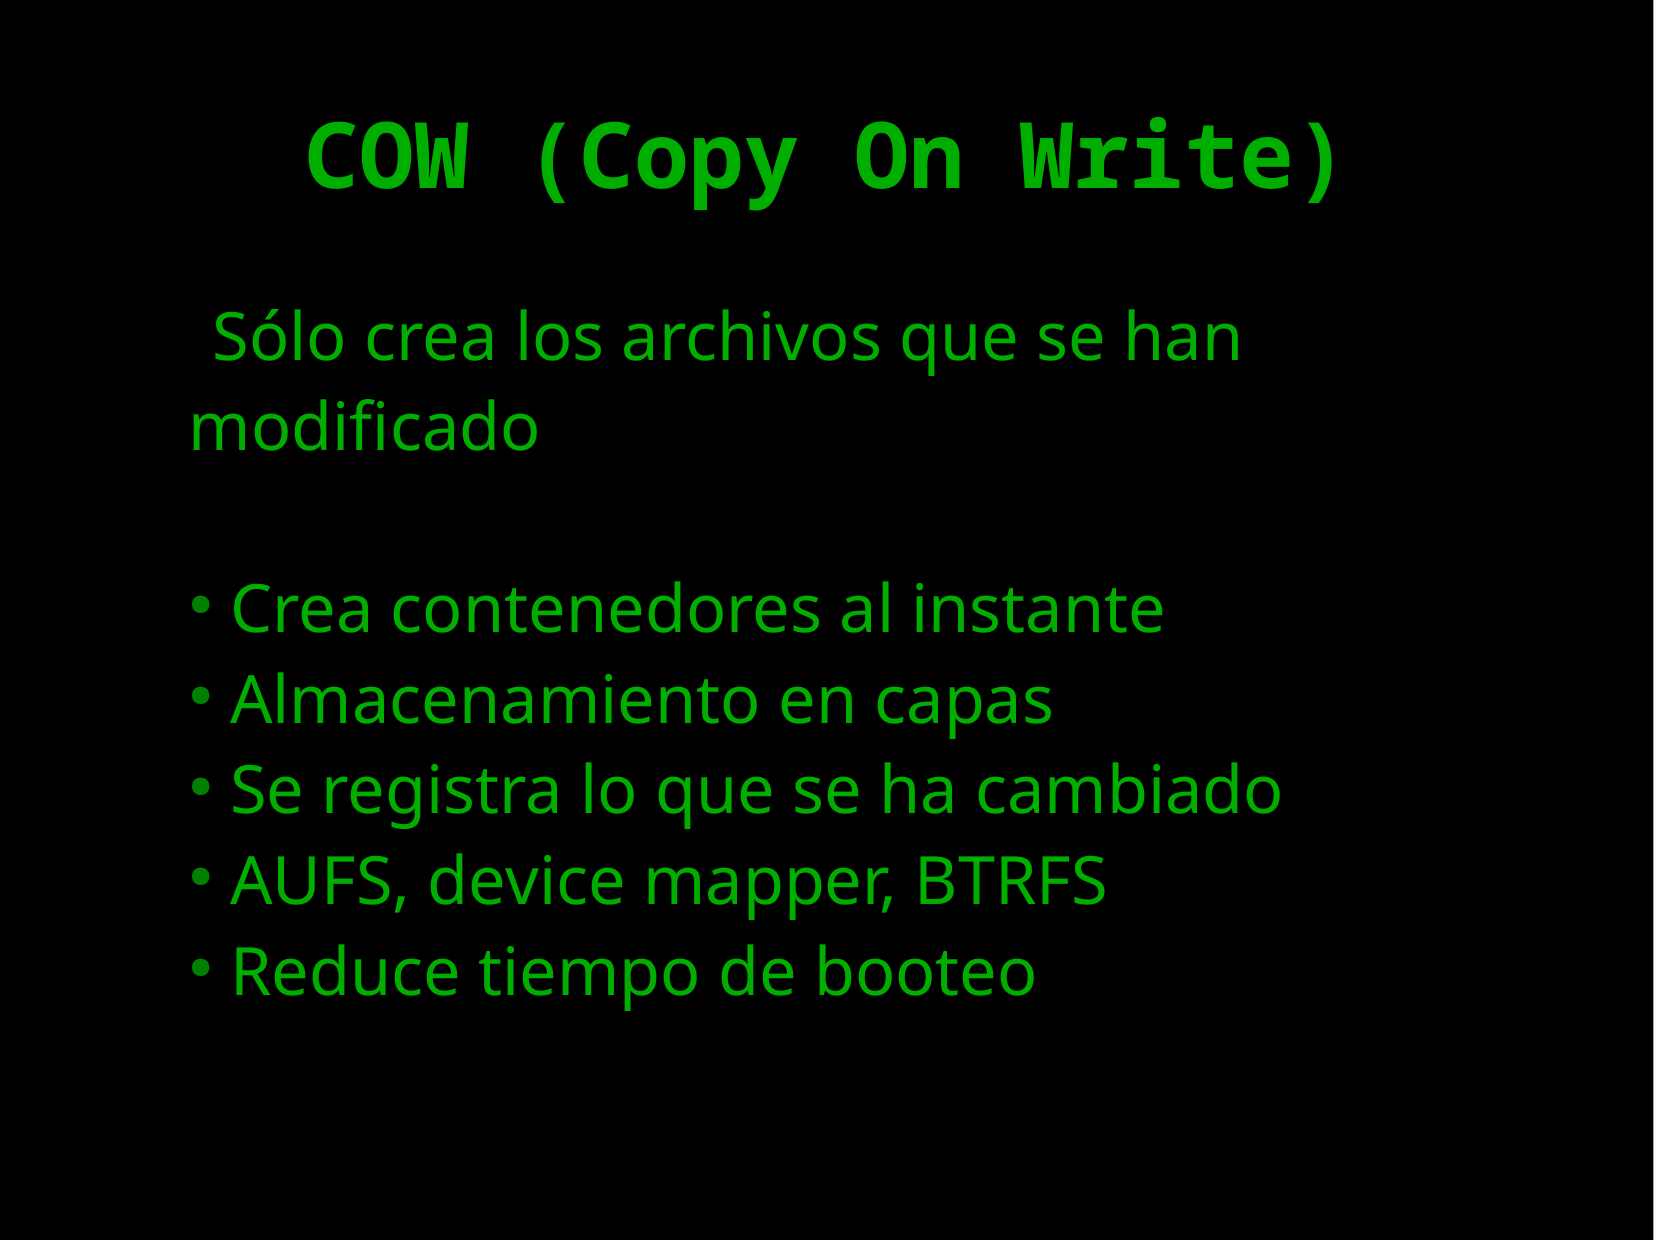

Sólo crea los archivos que se han modificado
 Crea contenedores al instante
 Almacenamiento en capas
 Se registra lo que se ha cambiado
 AUFS, device mapper, BTRFS
 Reduce tiempo de booteo
# COW (Copy On Write)